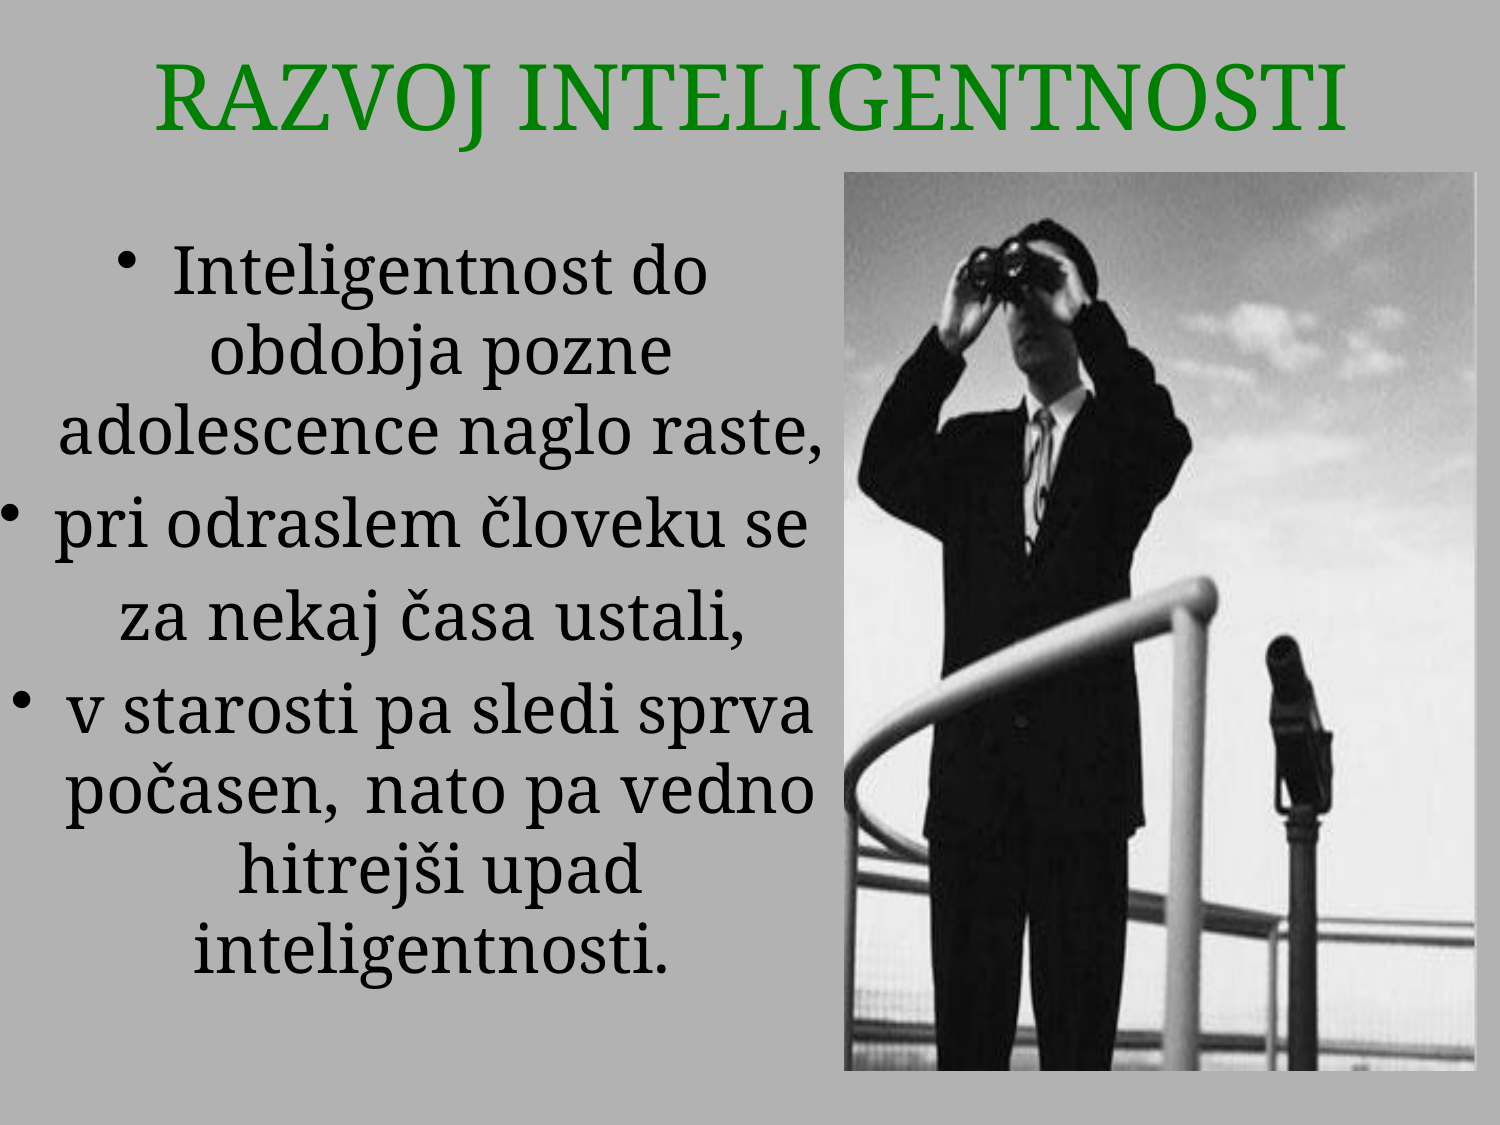

# RAZVOJ INTELIGENTNOSTI
Inteligentnost do obdobja pozne adolescence naglo raste,
pri odraslem človeku se
	za nekaj časa ustali,
v starosti pa sledi sprva počasen, 	nato pa vedno hitrejši upad inteligentnosti.